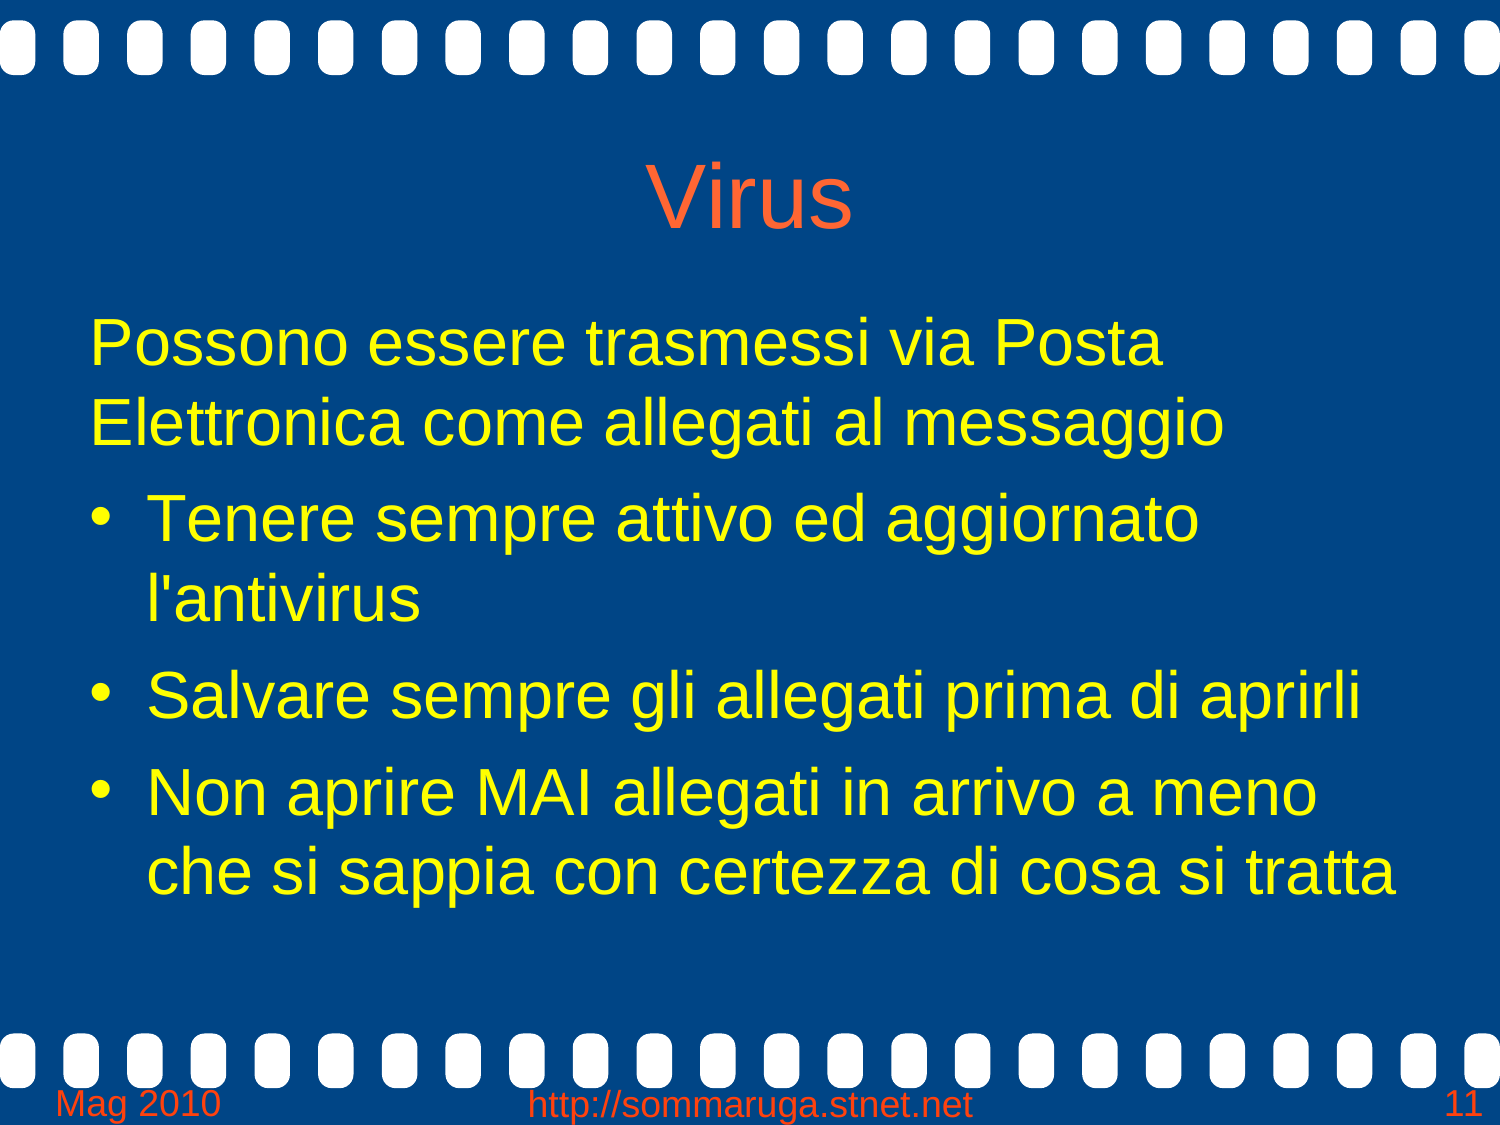

# Virus
Possono essere trasmessi via Posta Elettronica come allegati al messaggio
Tenere sempre attivo ed aggiornato l'antivirus
Salvare sempre gli allegati prima di aprirli
Non aprire MAI allegati in arrivo a meno che si sappia con certezza di cosa si tratta